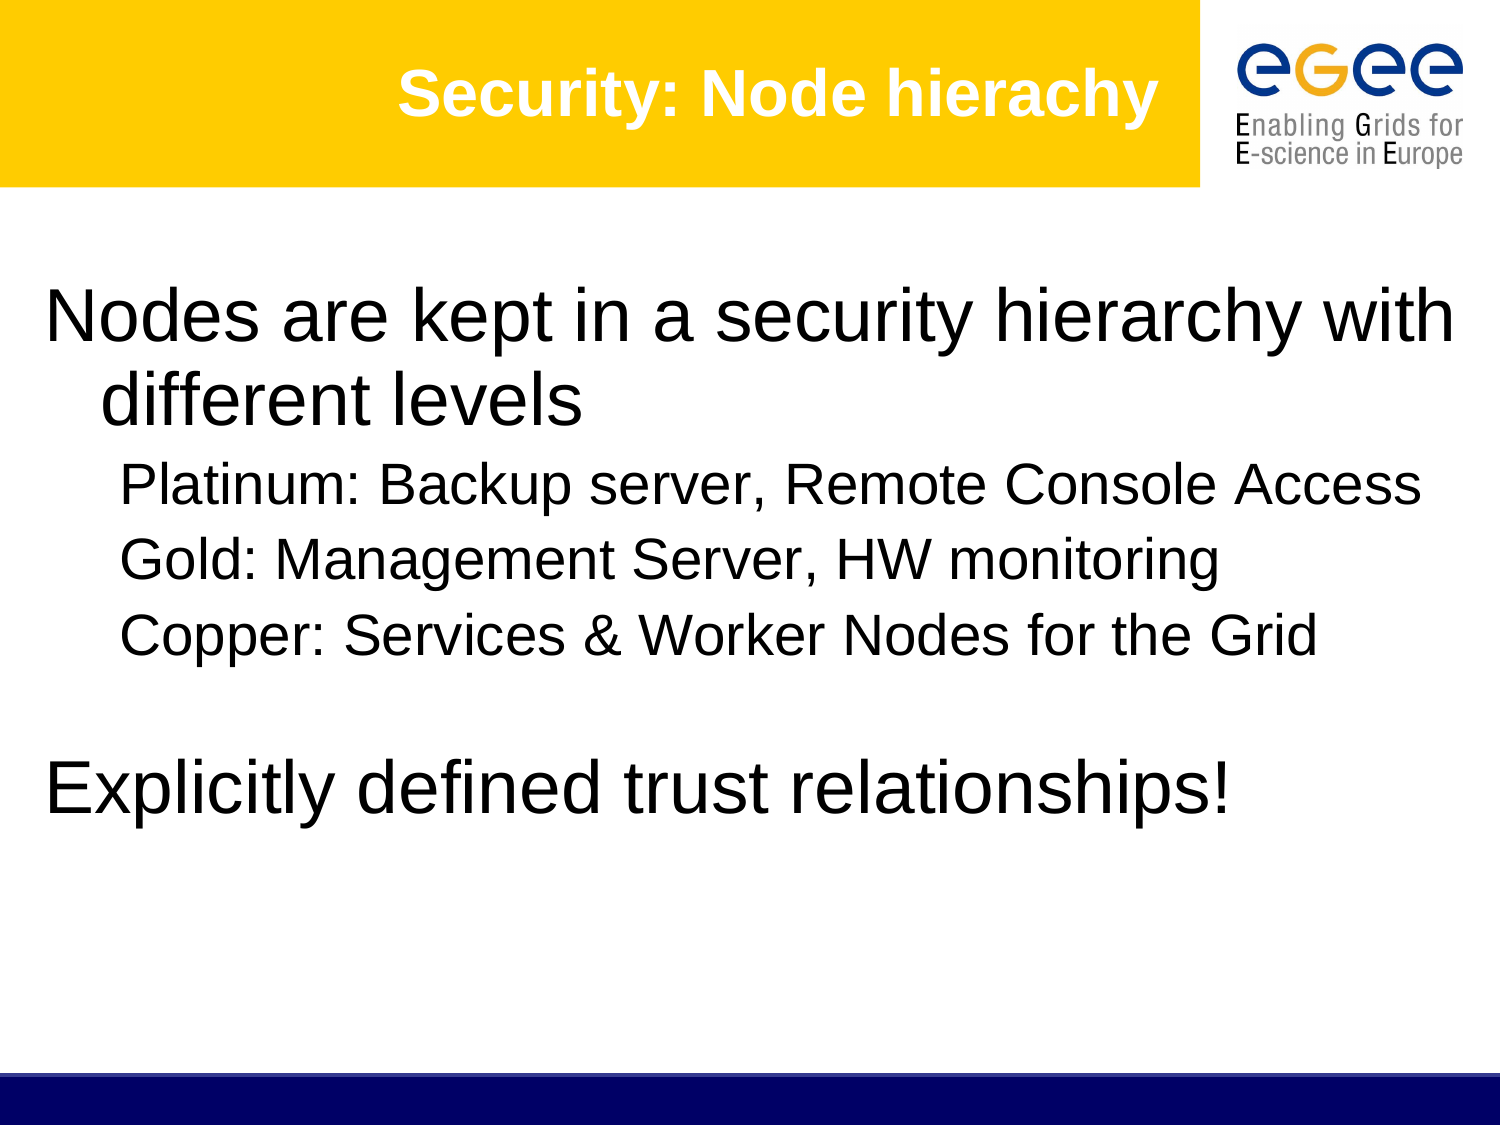

# Security: Node hierachy
Nodes are kept in a security hierarchy with different levels
Platinum: Backup server, Remote Console Access
Gold: Management Server, HW monitoring
Copper: Services & Worker Nodes for the Grid
Explicitly defined trust relationships!